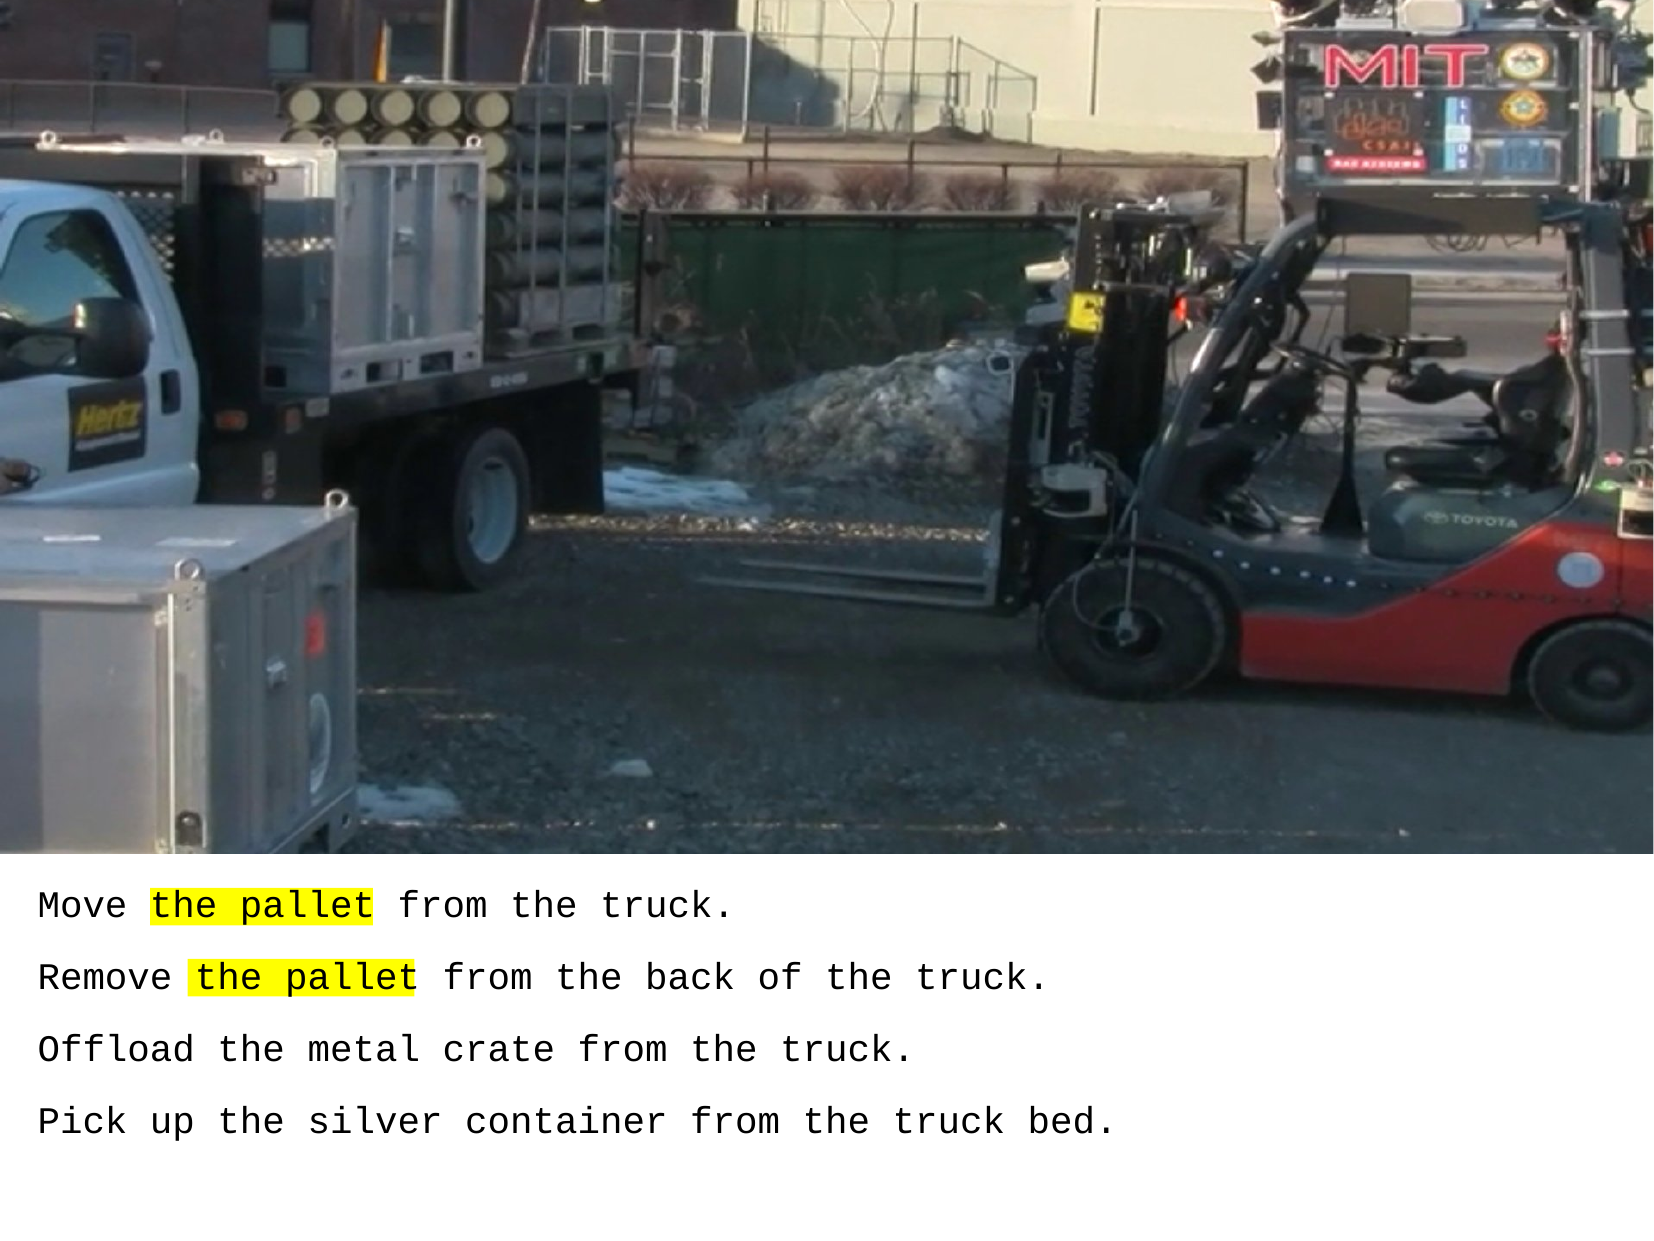

# Move the pallet from the truck.
Remove the pallet from the back of the truck.
Offload the metal crate from the truck.
Pick up the silver container from the truck bed.